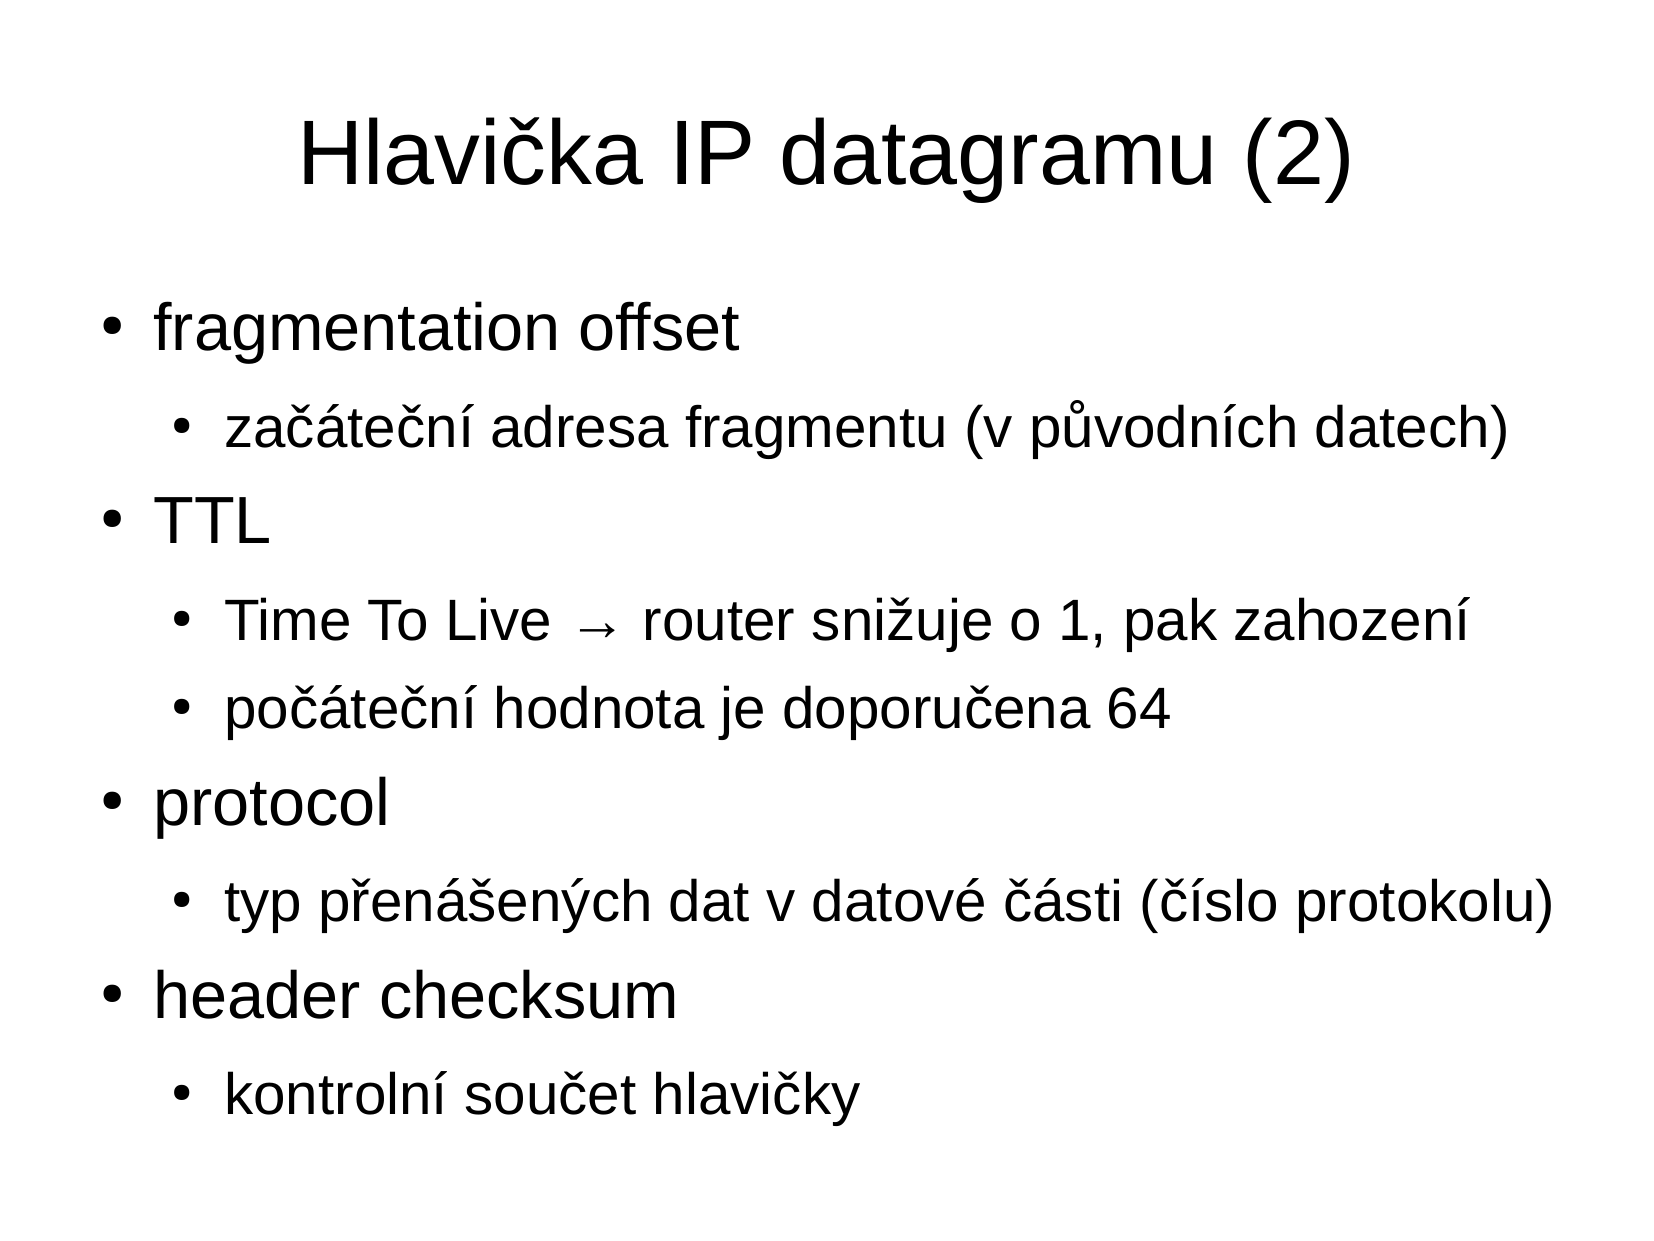

# Hlavička IP datagramu (2)
fragmentation offset
začáteční adresa fragmentu (v původních datech)
TTL
Time To Live → router snižuje o 1, pak zahození
počáteční hodnota je doporučena 64
protocol
typ přenášených dat v datové části (číslo protokolu)
header checksum
kontrolní součet hlavičky